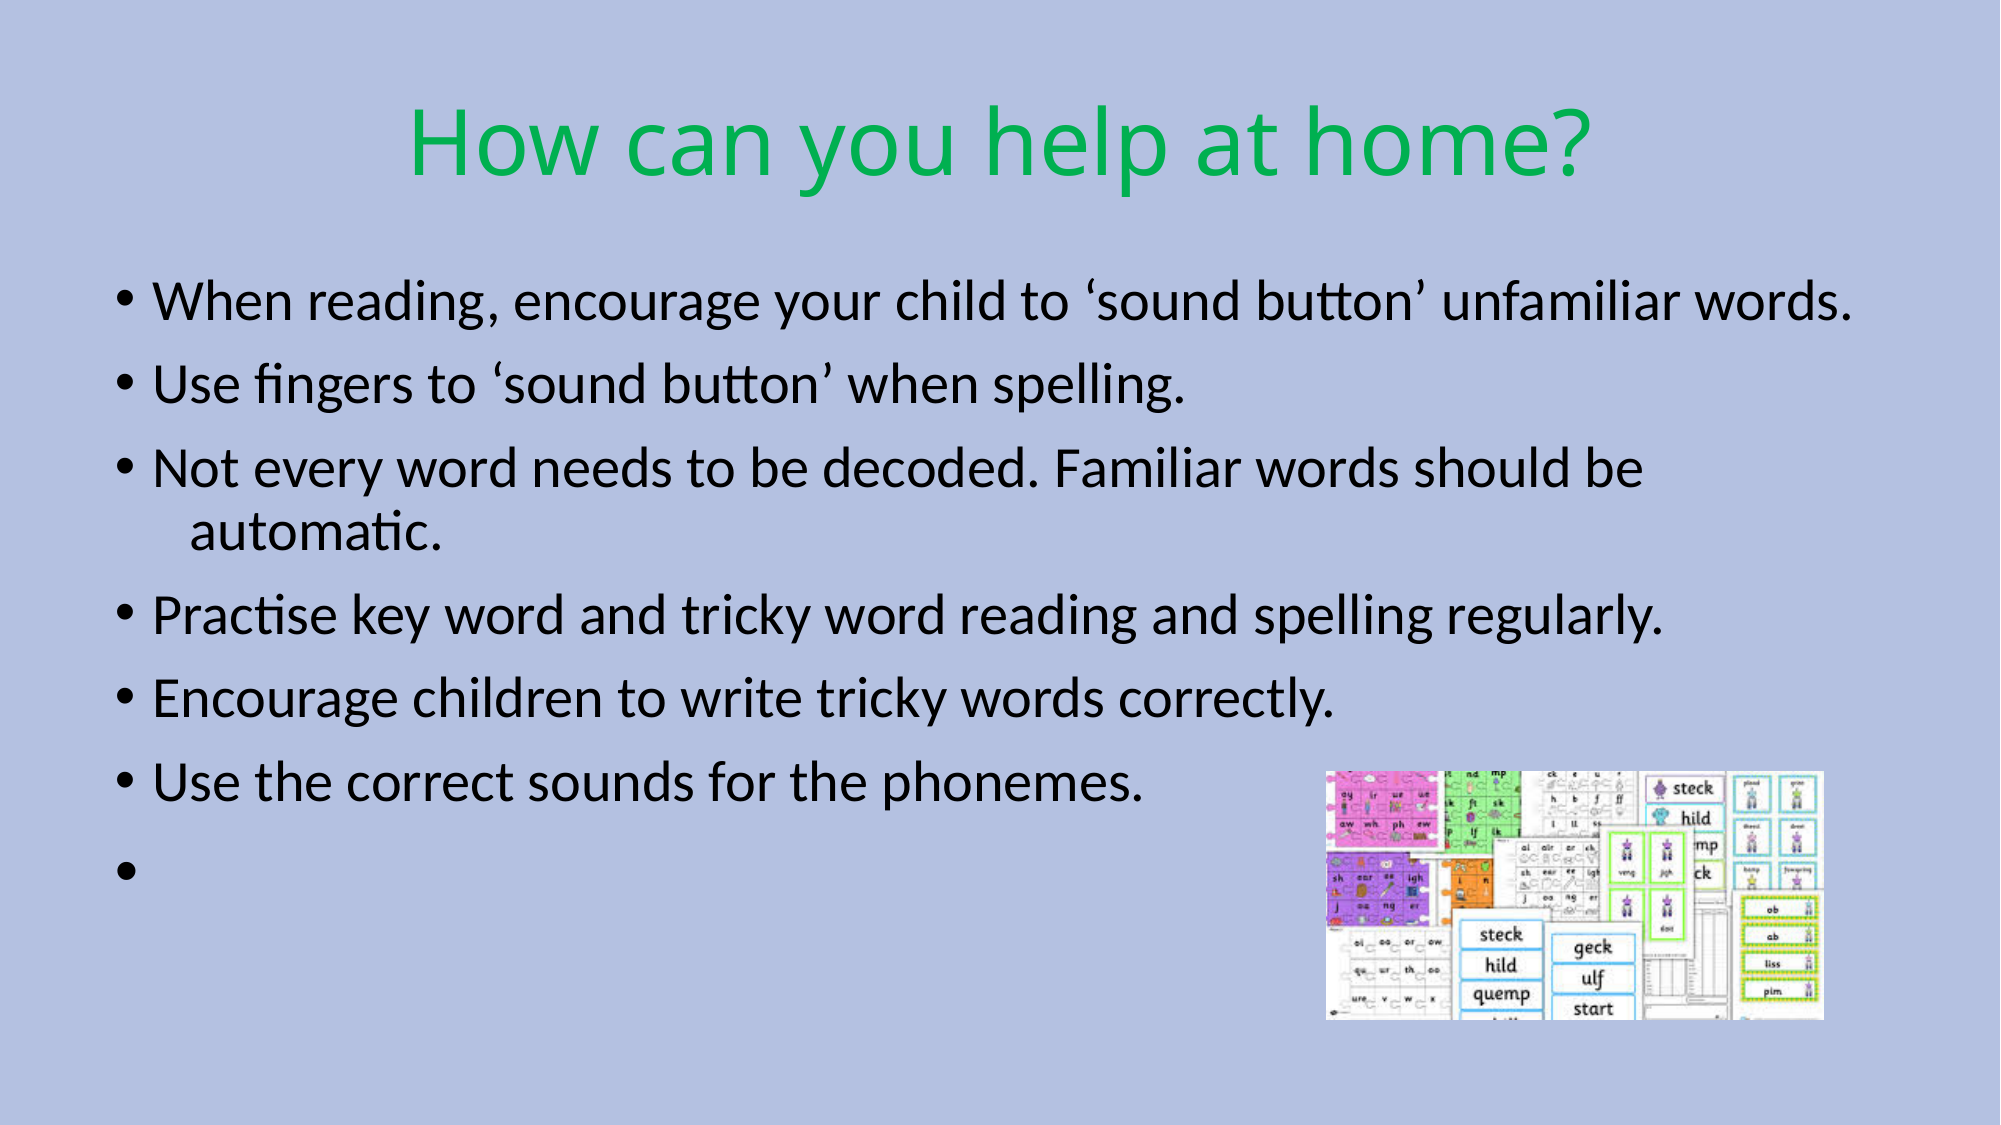

# How can you help at home?
When reading, encourage your child to ‘sound button’ unfamiliar words.
Use fingers to ‘sound button’ when spelling.
Not every word needs to be decoded. Familiar words should be automatic.
Practise key word and tricky word reading and spelling regularly.
Encourage children to write tricky words correctly.
Use the correct sounds for the phonemes.